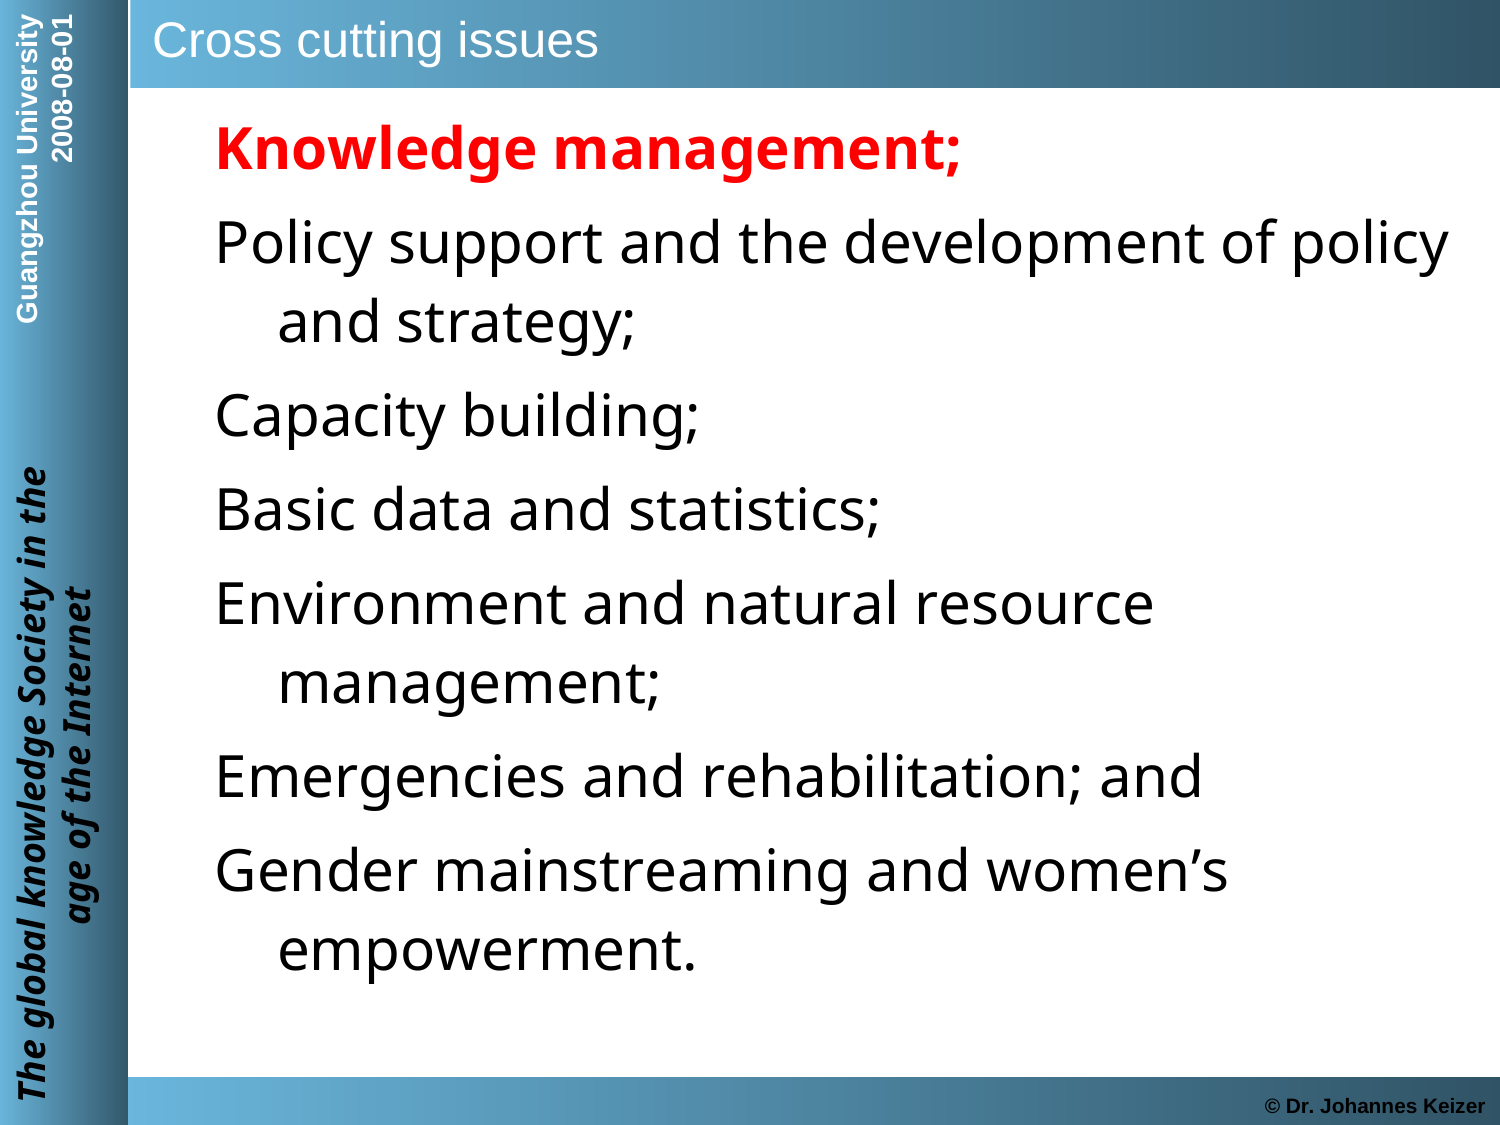

Cross cutting issues
# Knowledge management;
Policy support and the development of policy and strategy;
Capacity building;
Basic data and statistics;
Environment and natural resource management;
Emergencies and rehabilitation; and
Gender mainstreaming and women’s empowerment.